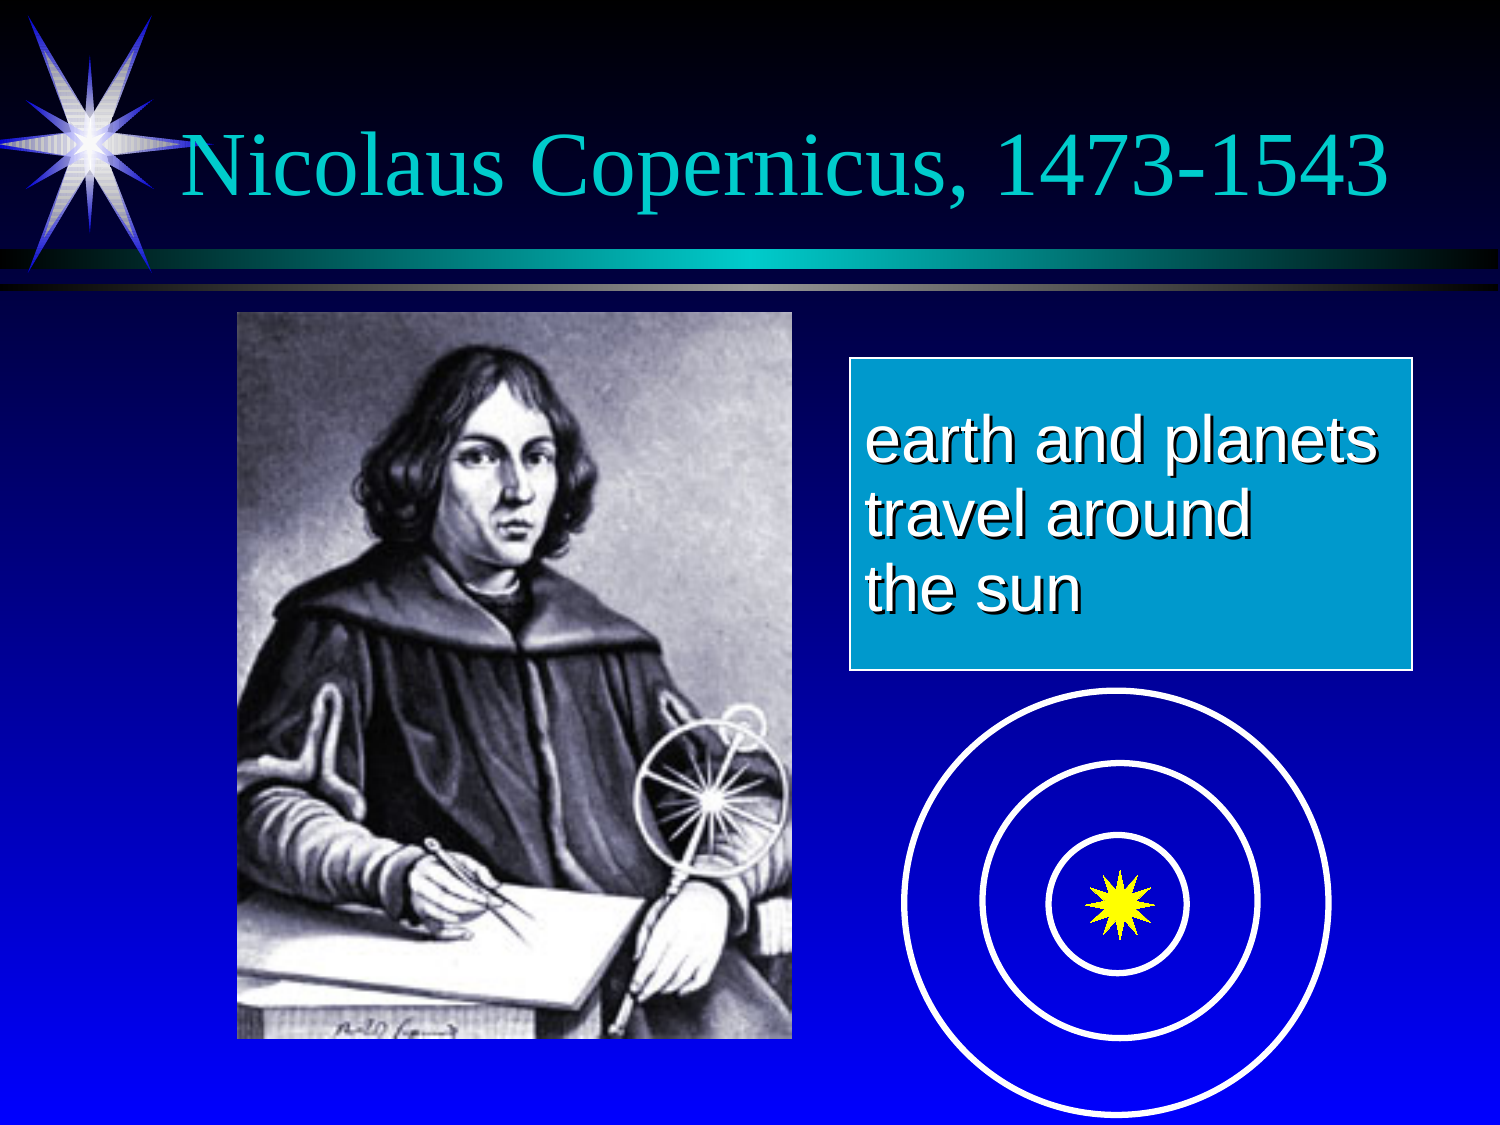

# Nicolaus Copernicus, 1473-1543
earth and planets
travel around
the sun